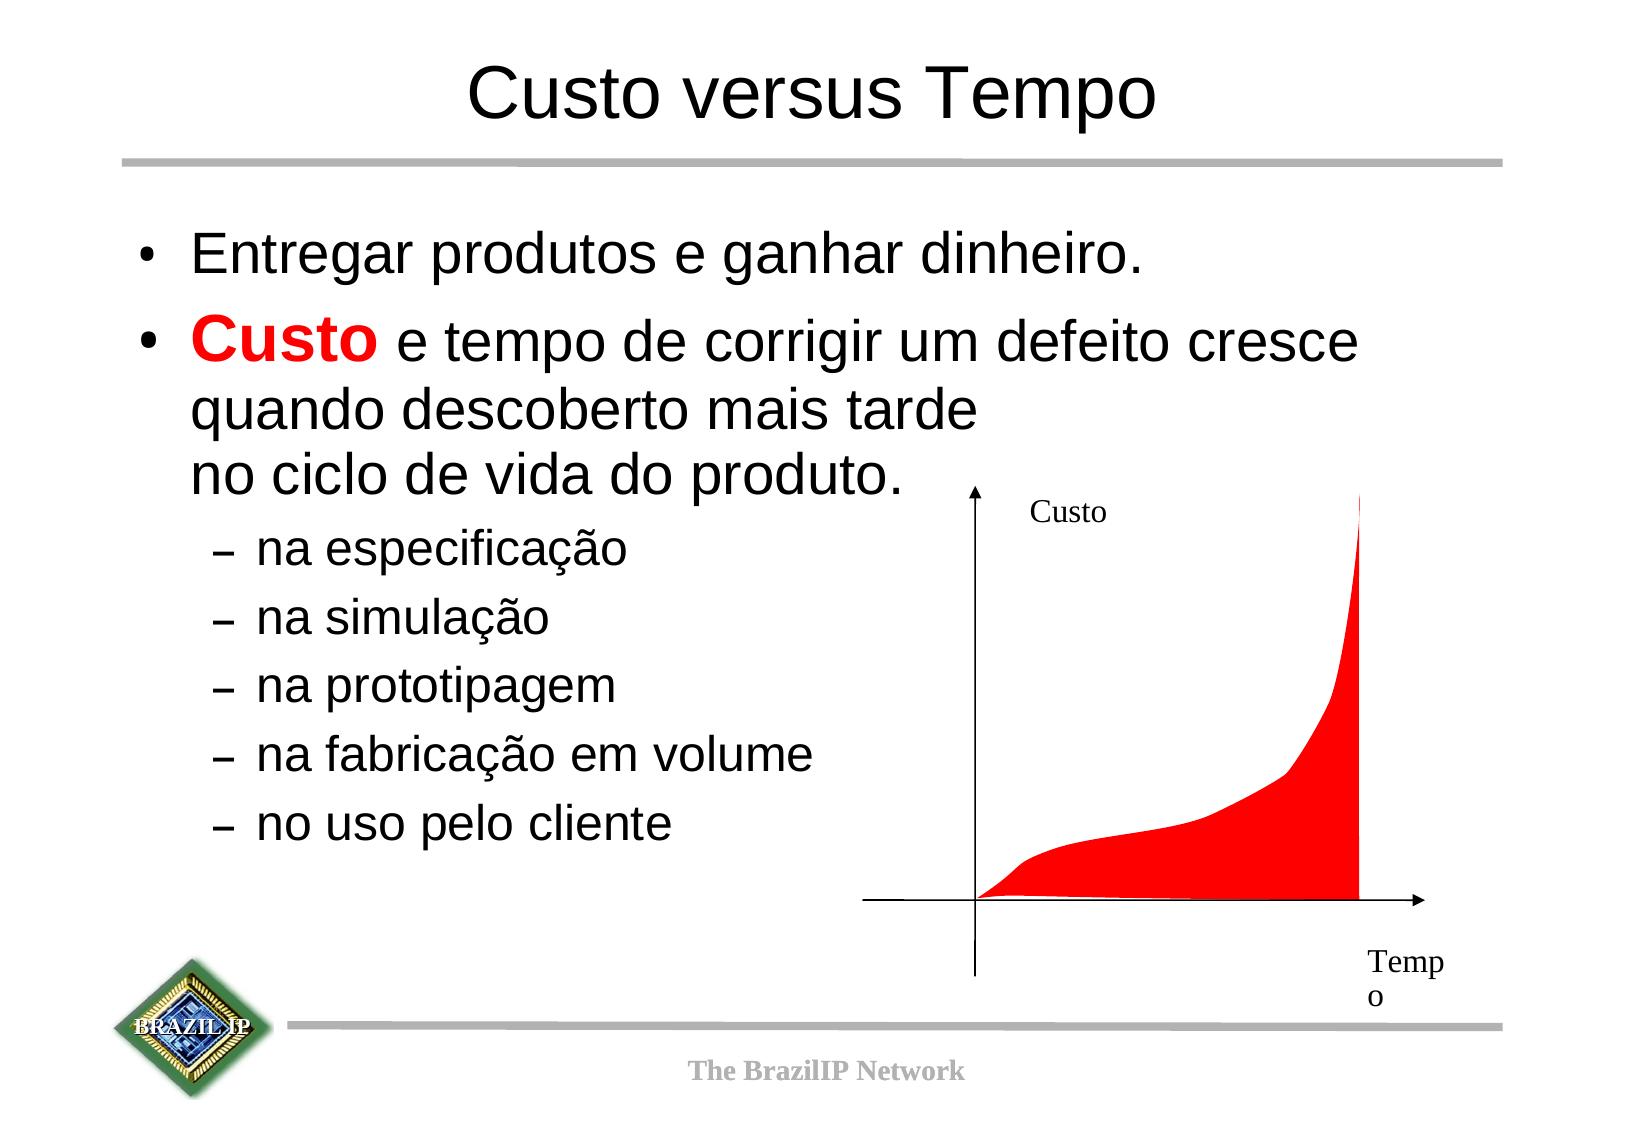

# Custo versus Tempo
Entregar produtos e ganhar dinheiro.
Custo e tempo de corrigir um defeito cresce quando descoberto mais tarde
no ciclo de vida do produto.
na especificação
na simulação
na prototipagem
na fabricação em volume
no uso pelo cliente
Custo
Tempo